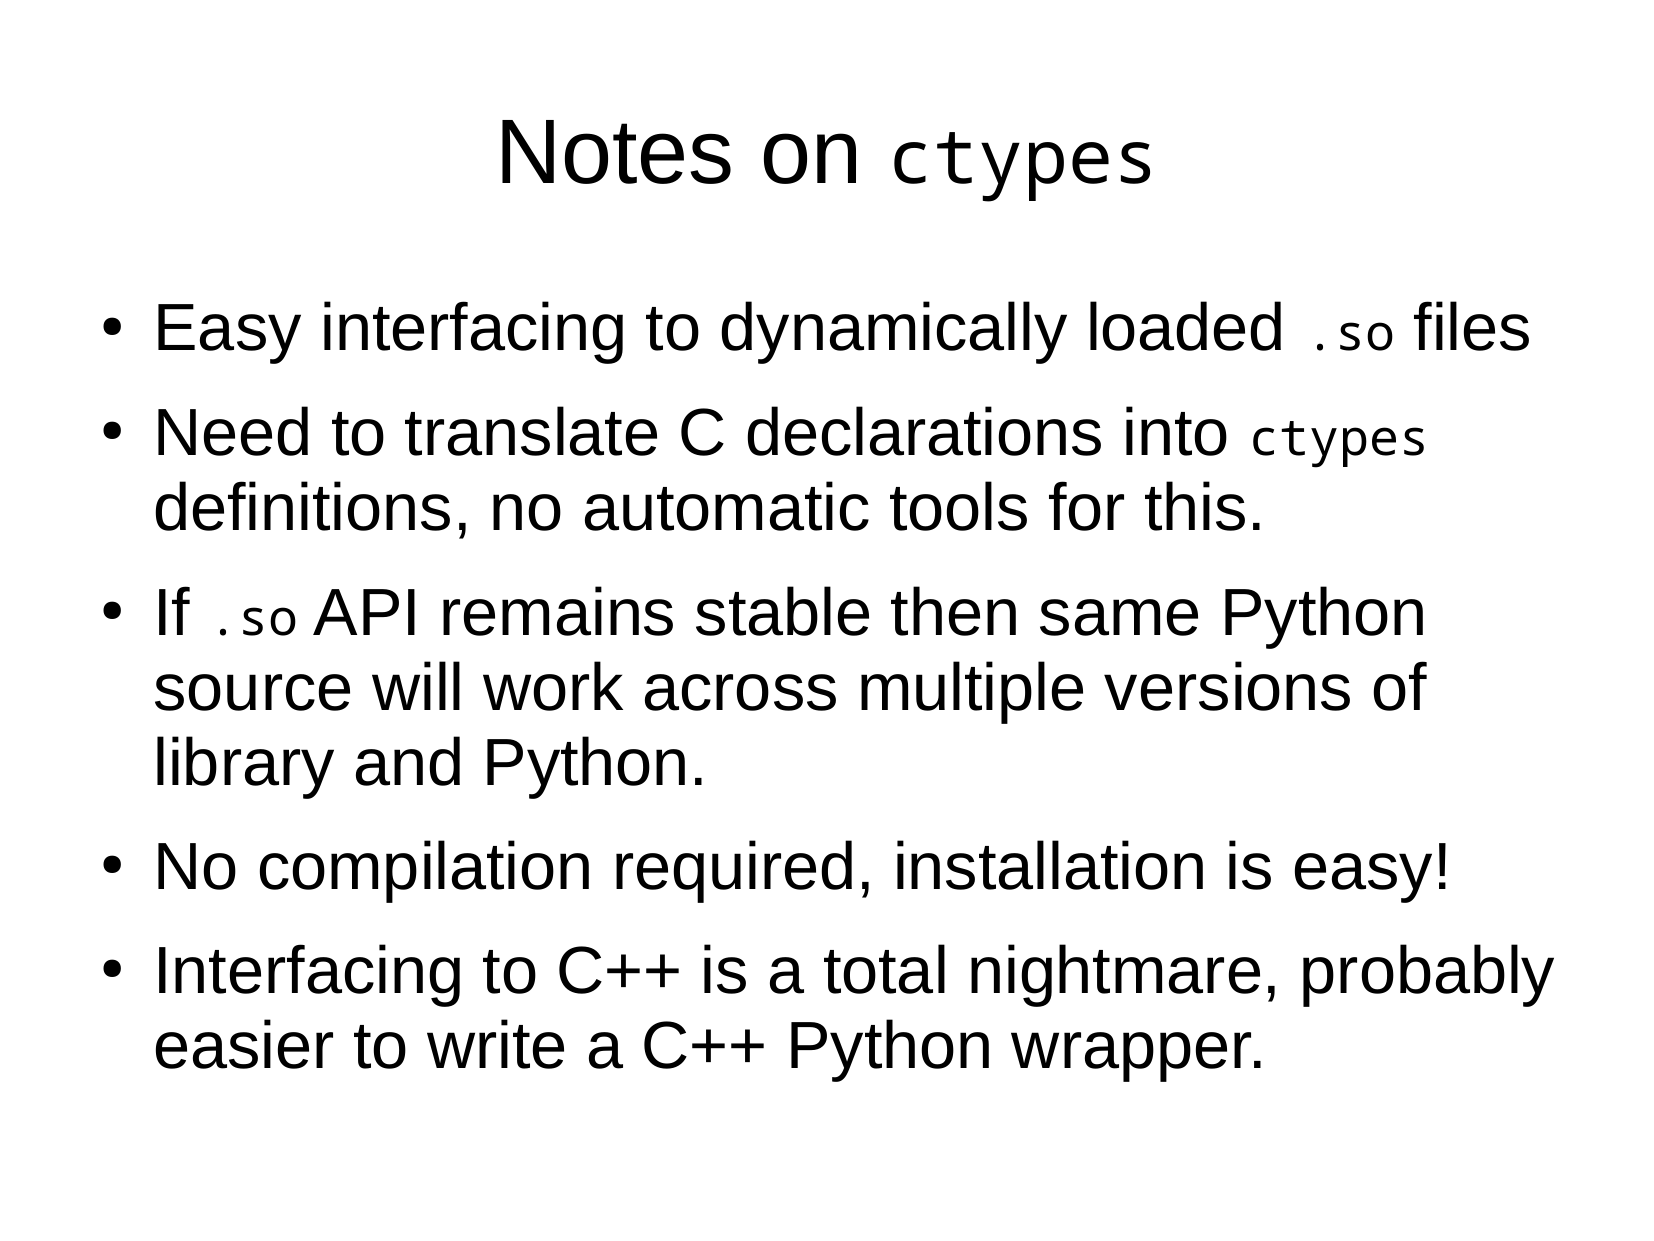

# Notes on ctypes
Easy interfacing to dynamically loaded .so files
Need to translate C declarations into ctypes definitions, no automatic tools for this.
If .so API remains stable then same Python source will work across multiple versions of library and Python.
No compilation required, installation is easy!
Interfacing to C++ is a total nightmare, probably easier to write a C++ Python wrapper.